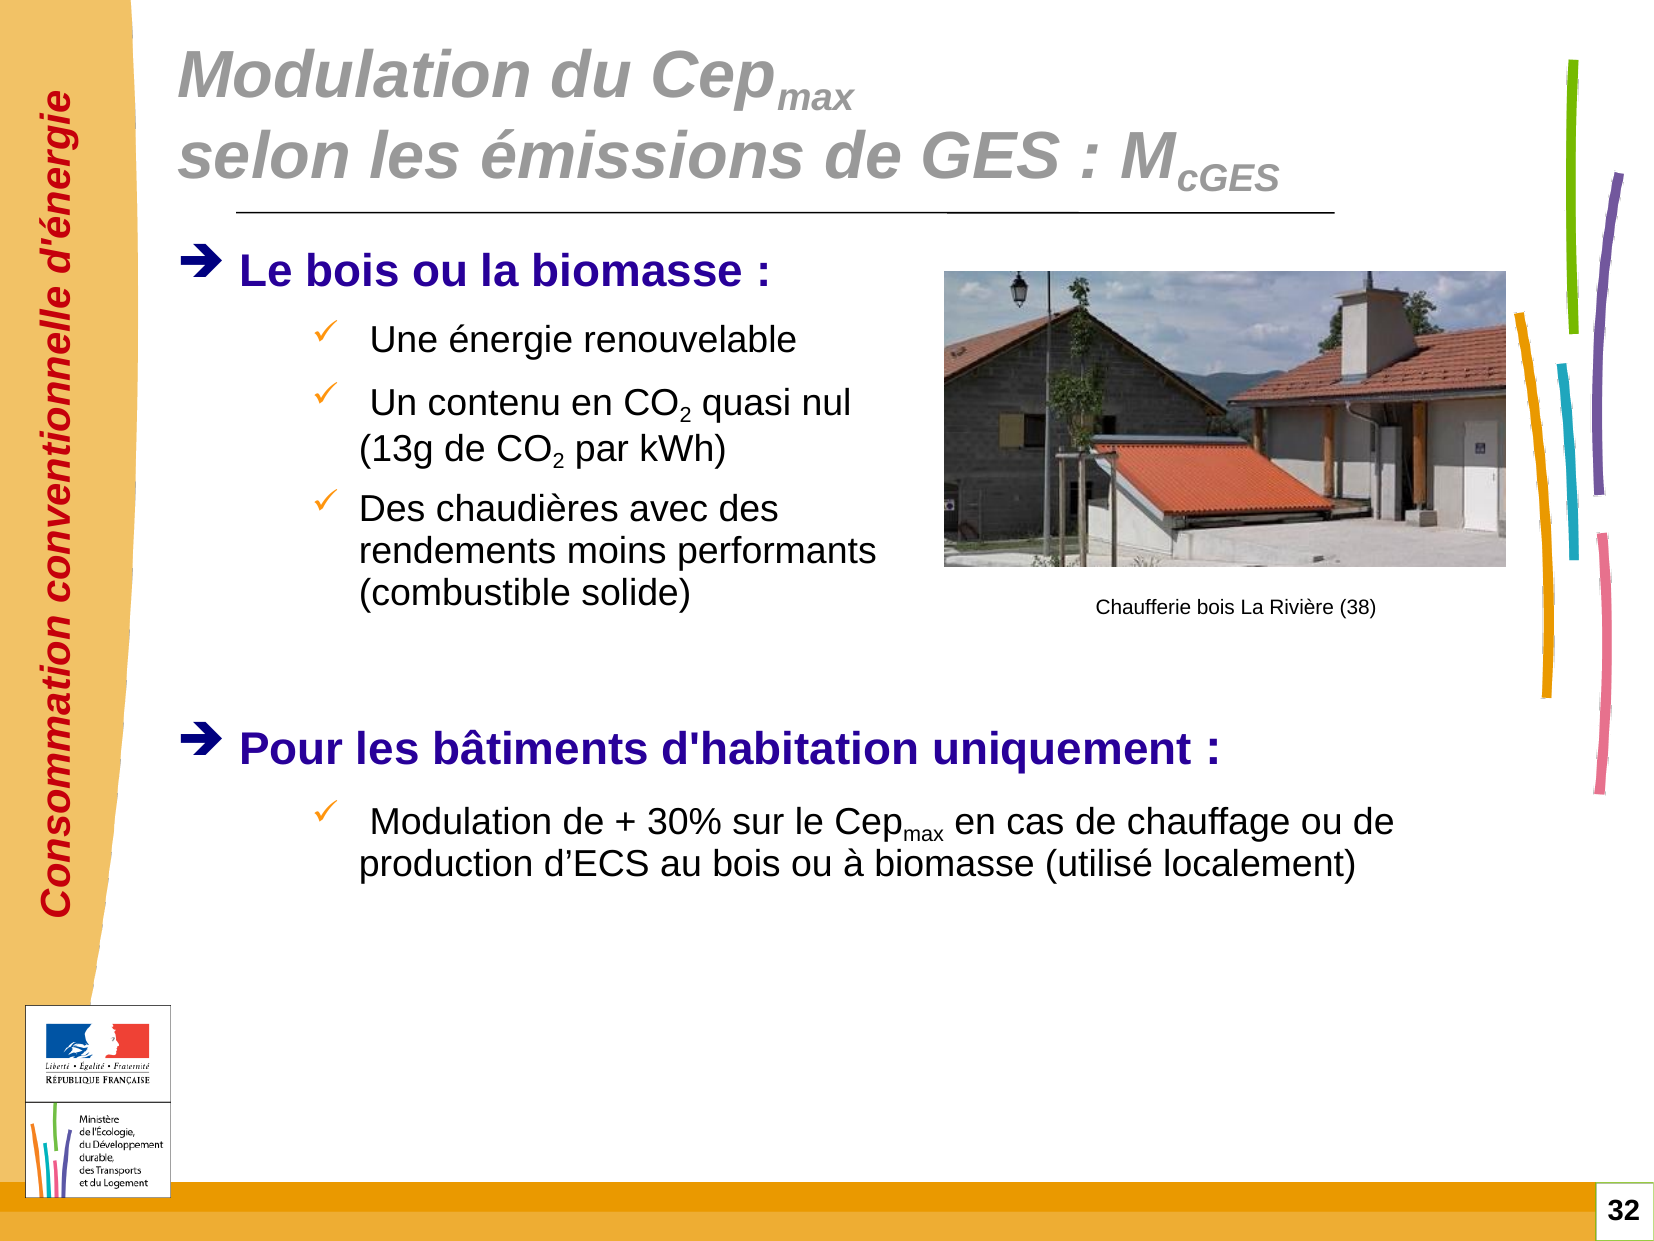

Modulation du Cepmax
selon les émissions de GES : McGES
# Le bois ou la biomasse :
 Une énergie renouvelable
 Un contenu en CO2 quasi nul
(13g de CO2 par kWh)
Des chaudières avec des
rendements moins performants
(combustible solide)
Pour les bâtiments d'habitation uniquement :
 Modulation de + 30% sur le Cepmax en cas de chauffage ou de production d’ECS au bois ou à biomasse (utilisé localement)
Consommation conventionnelle d'énergie
Chaufferie bois La Rivière (38)
32